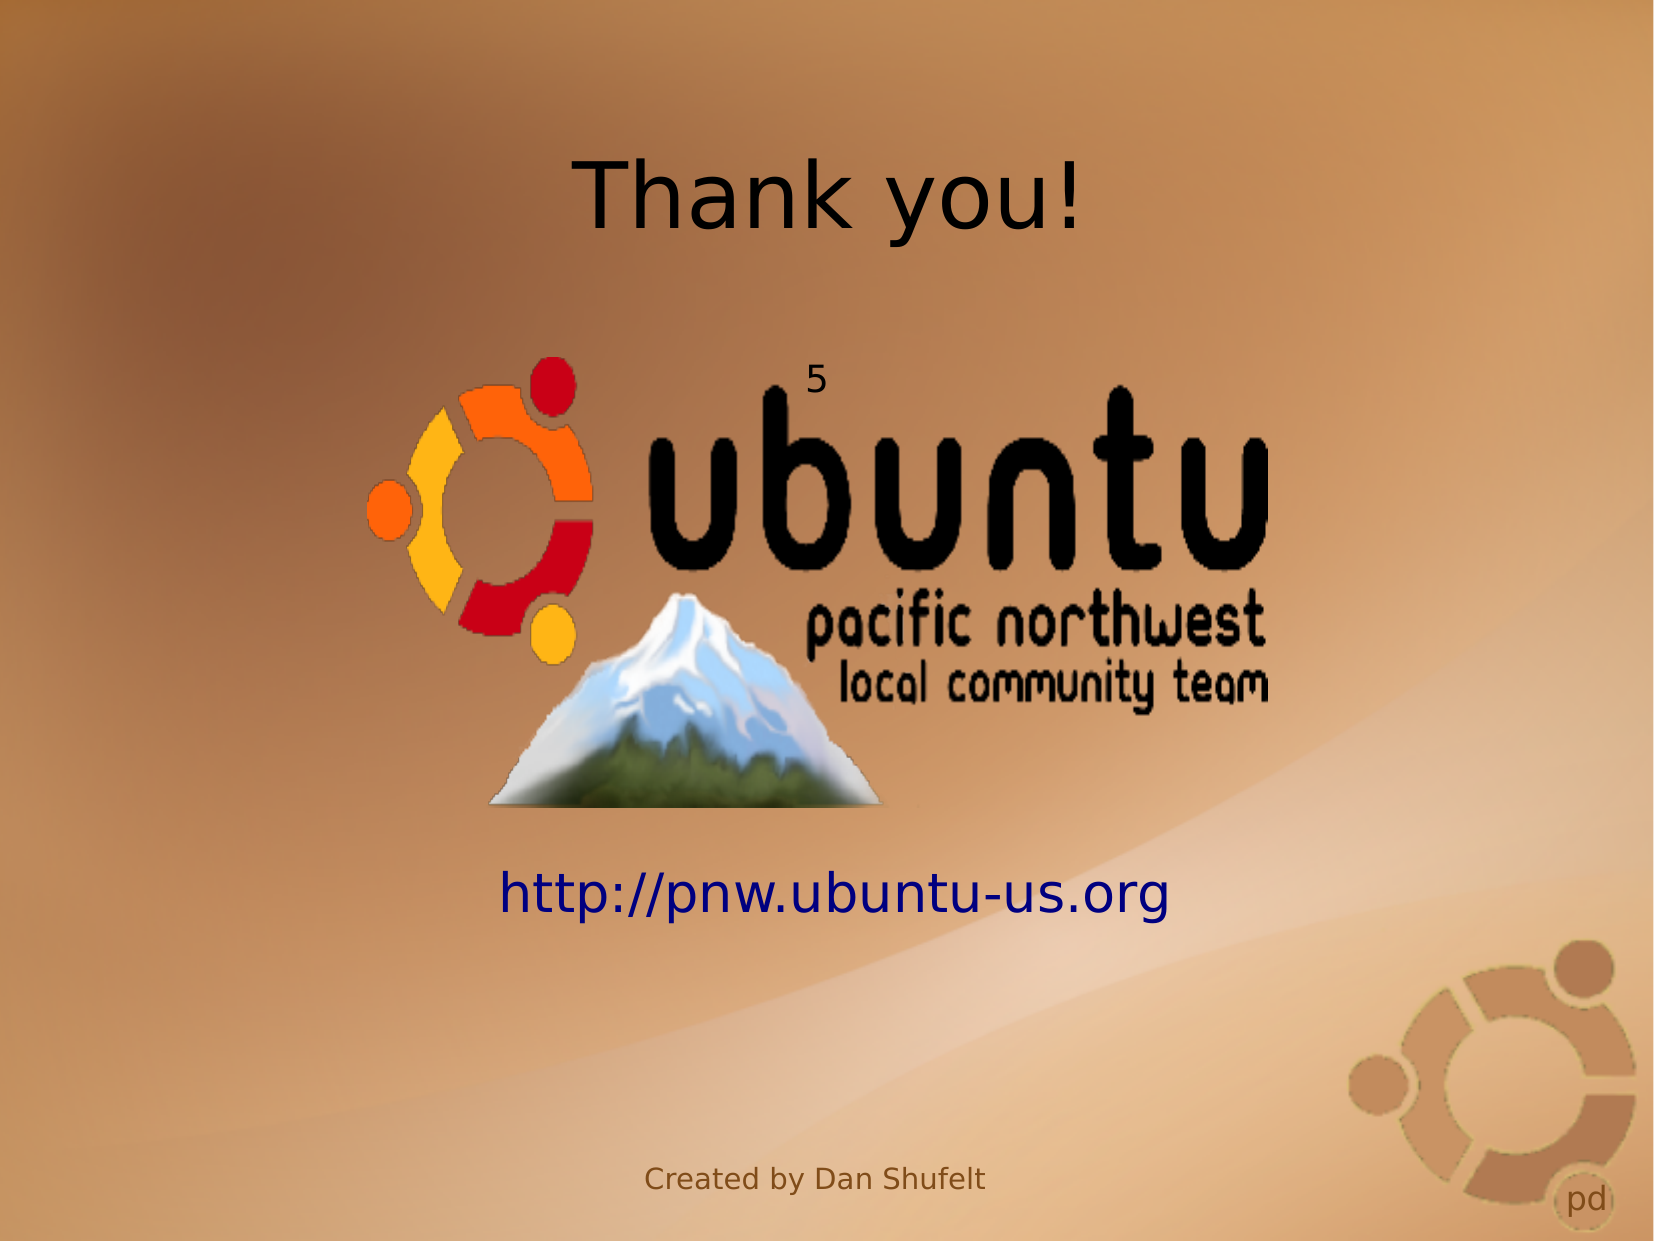

# Thank you!
5
http://pnw.ubuntu-us.org
pd
Created by Dan Shufelt